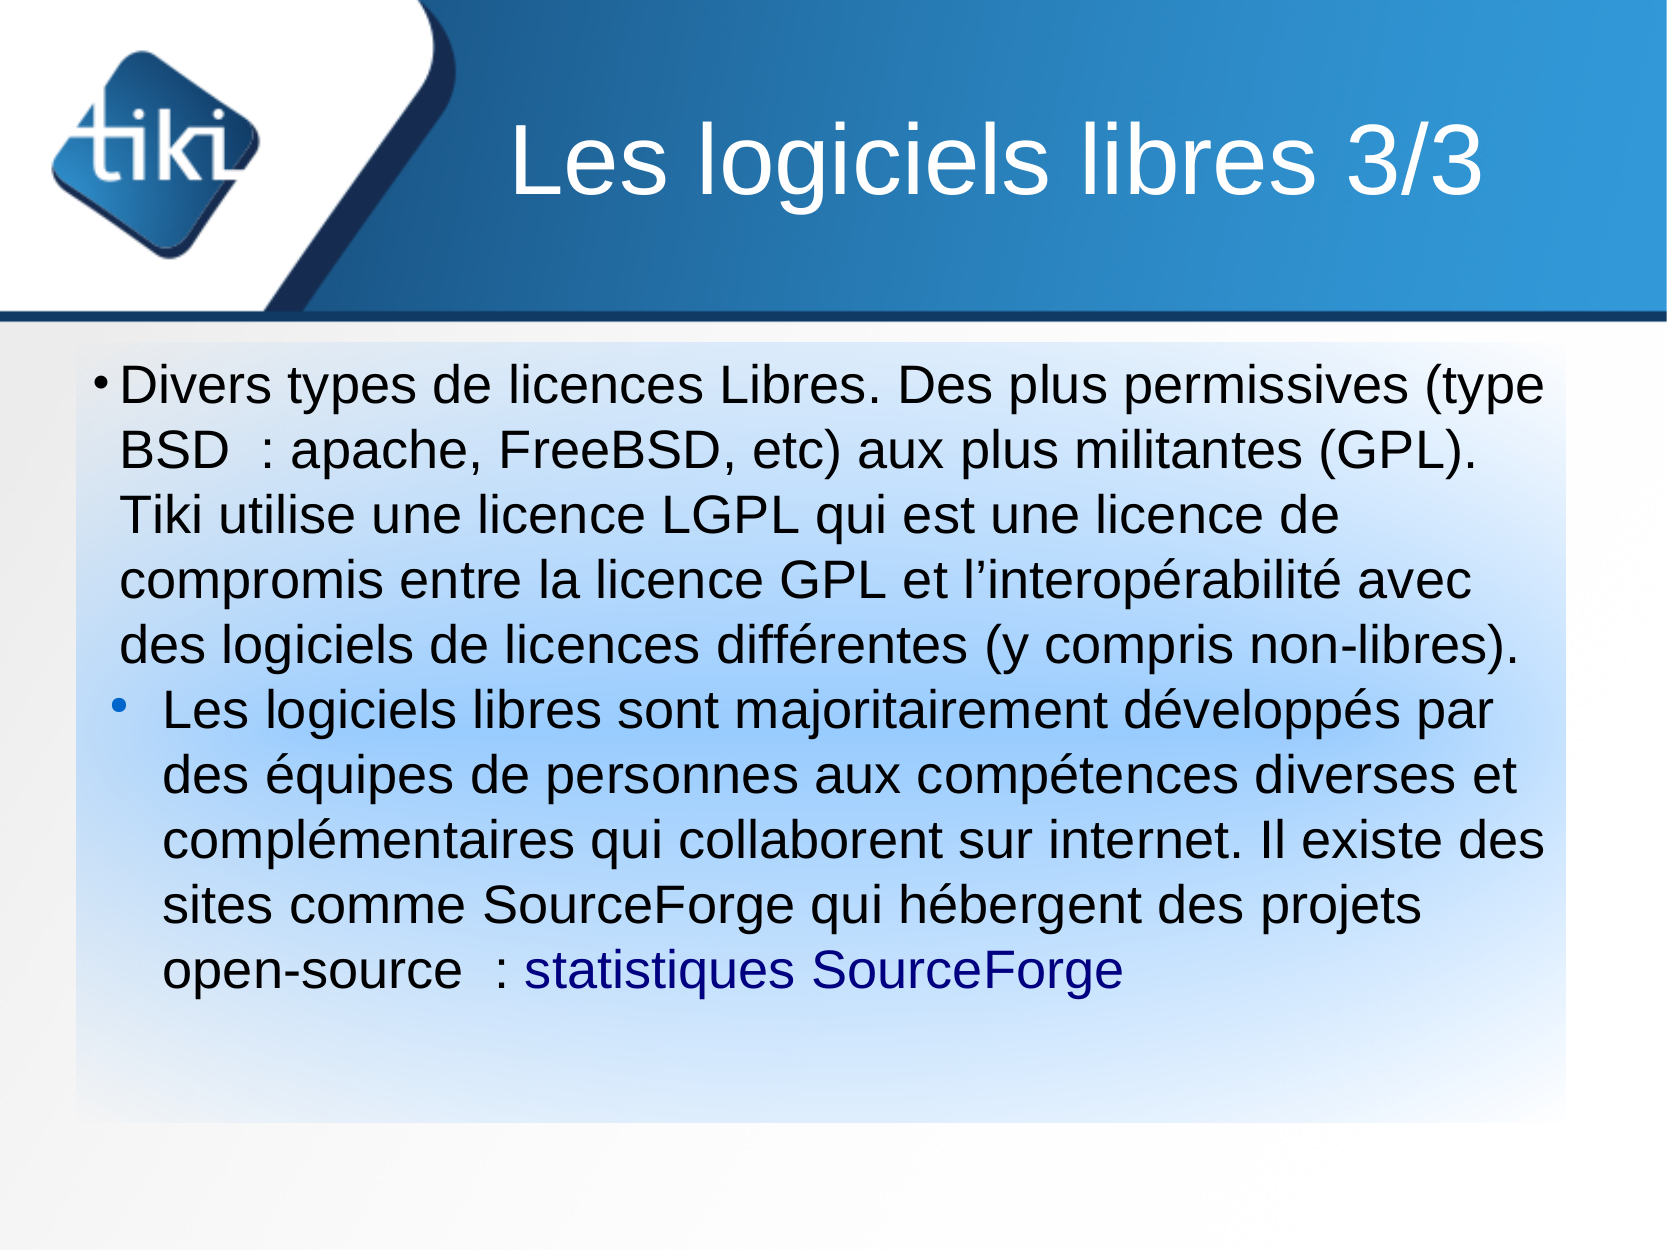

# Les logiciels libres 3/3
Divers types de licences Libres. Des plus permissives (type BSD  : apache, FreeBSD, etc) aux plus militantes (GPL). Tiki utilise une licence LGPL qui est une licence de compromis entre la licence GPL et l’interopérabilité avec des logiciels de licences différentes (y compris non-libres).
Les logiciels libres sont majoritairement développés par des équipes de personnes aux compétences diverses et complémentaires qui collaborent sur internet. Il existe des sites comme SourceForge qui hébergent des projets open-source  : statistiques SourceForge